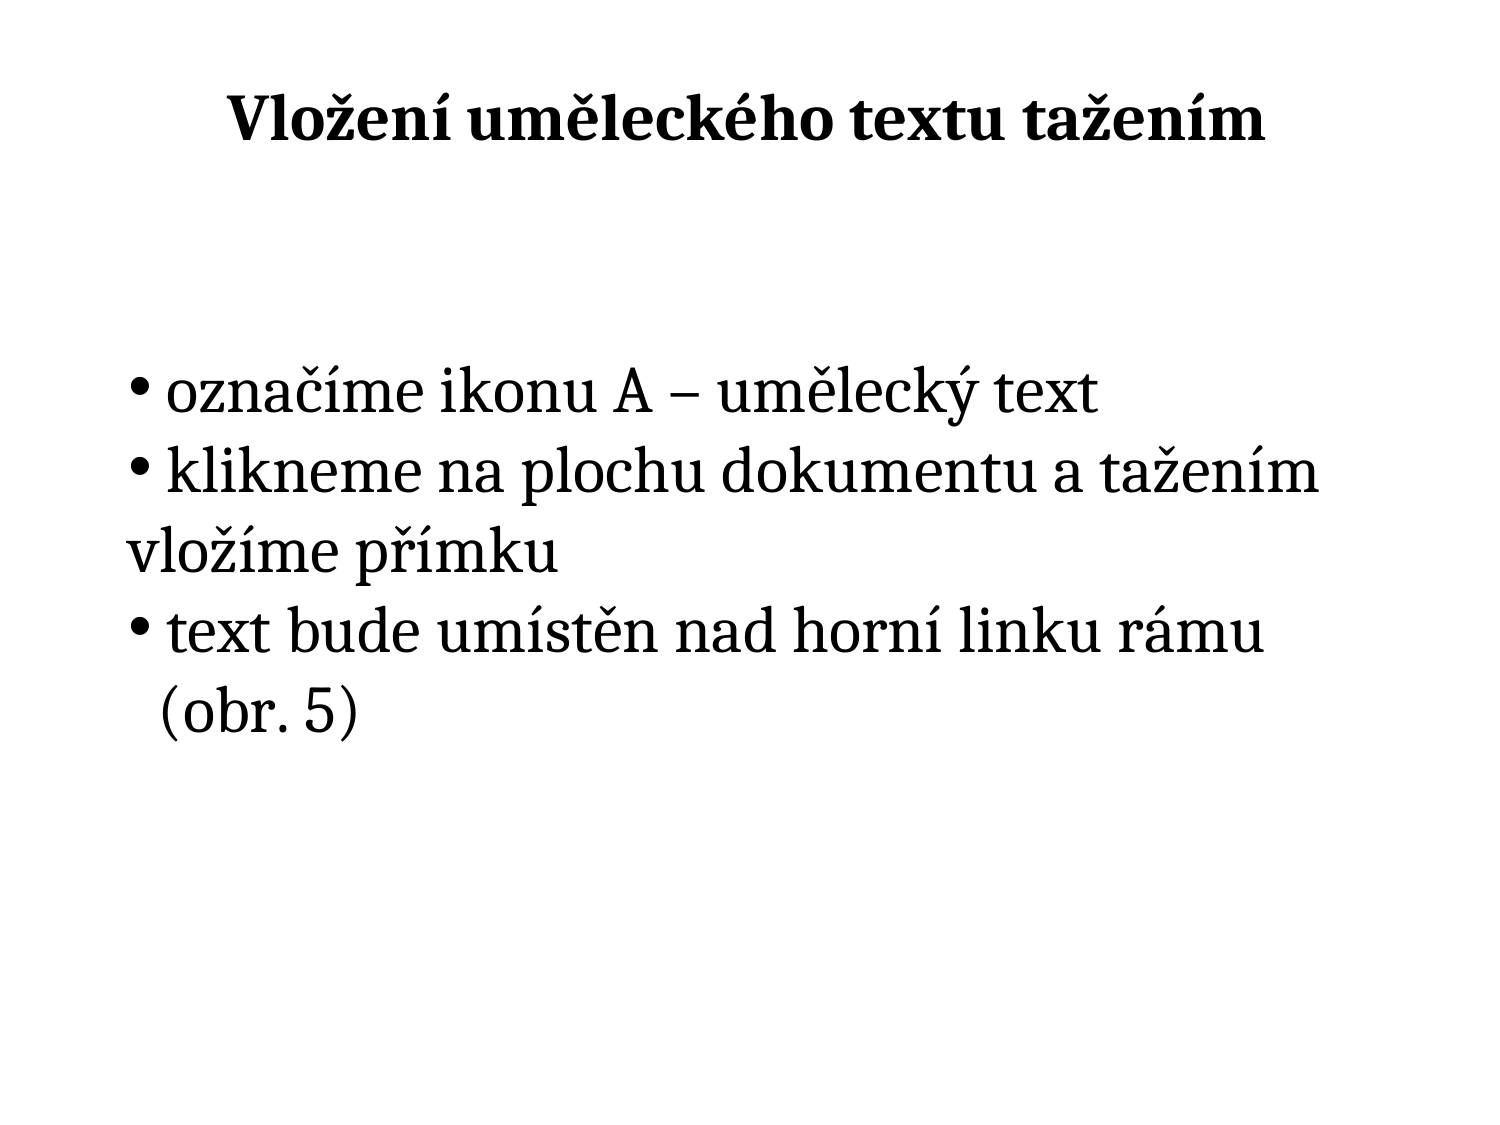

Vložení uměleckého textu tažením
 označíme ikonu A – umělecký text
 klikneme na plochu dokumentu a tažením 	vložíme přímku
 text bude umístěn nad horní linku rámu
 (obr. 5)